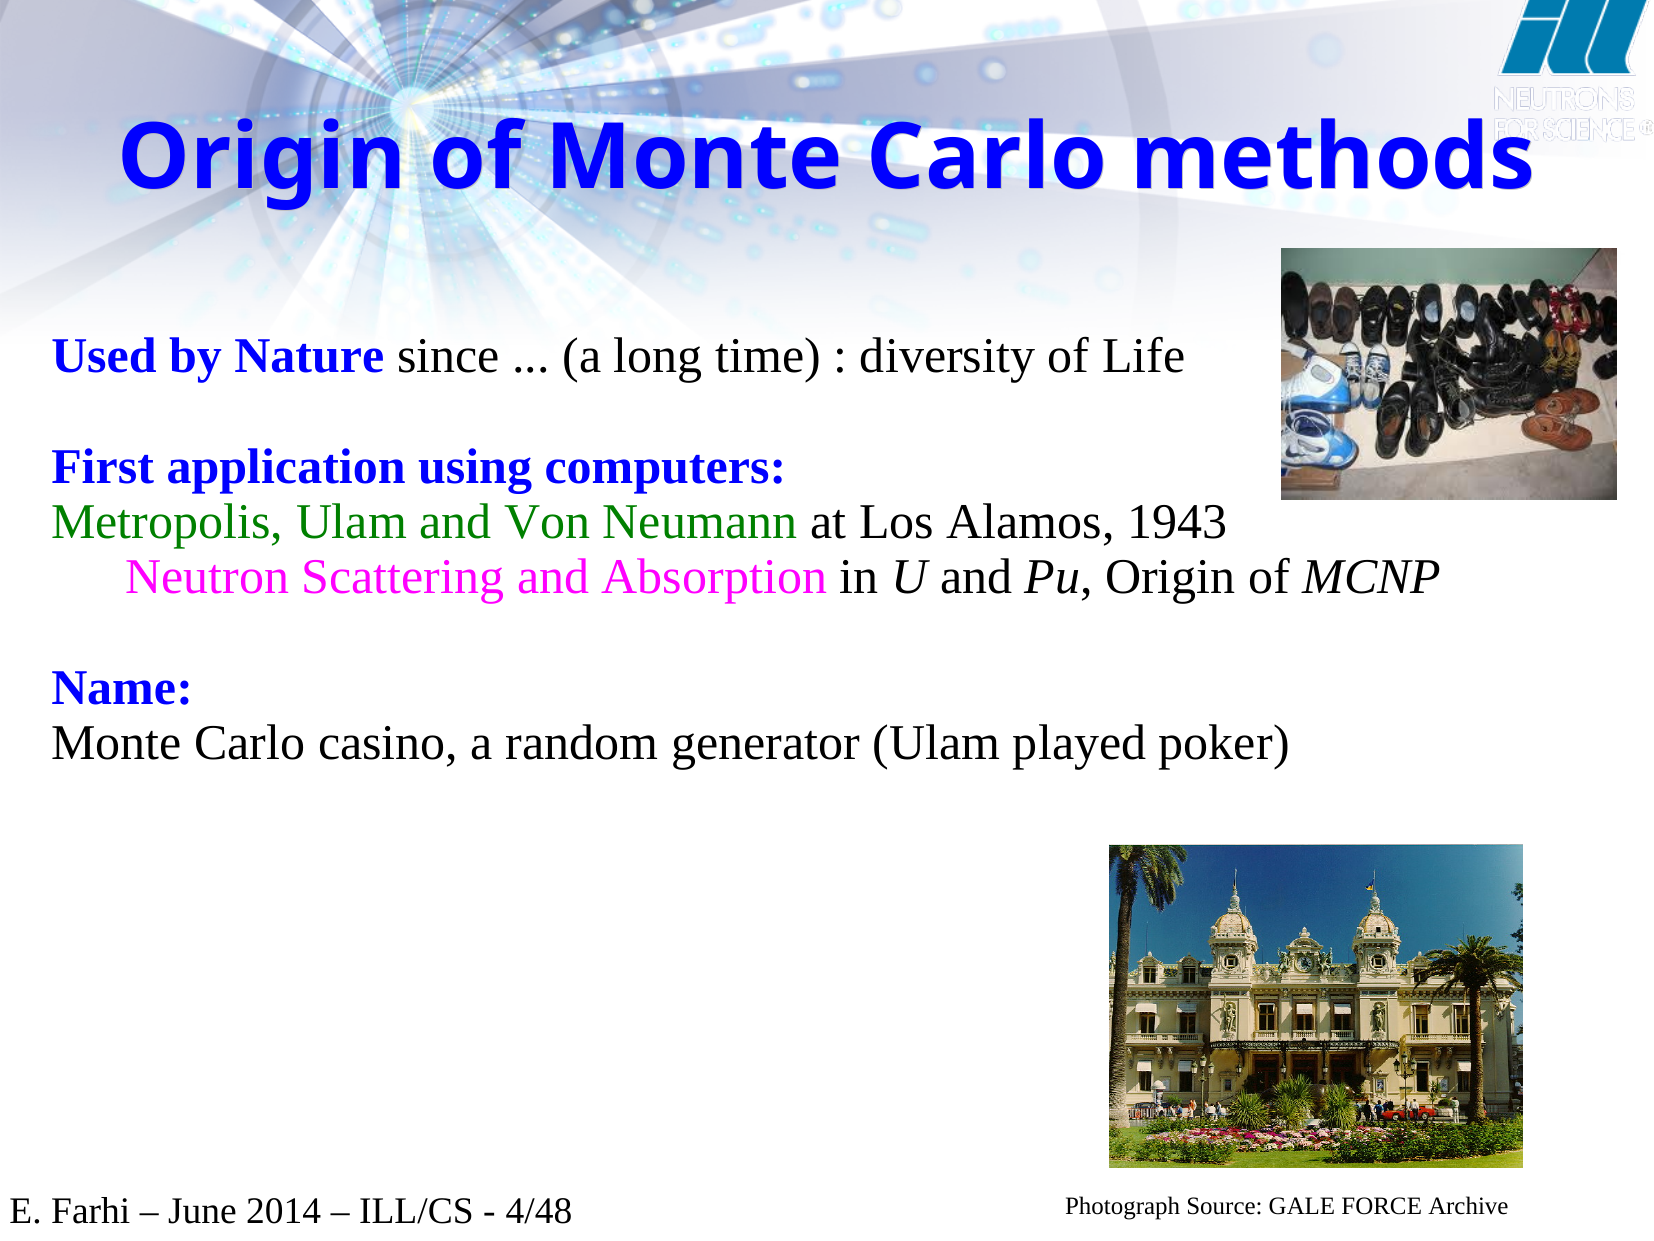

# Origin of Monte Carlo methods
Used by Nature since ... (a long time) : diversity of Life
First application using computers:
Metropolis, Ulam and Von Neumann at Los Alamos, 1943
	Neutron Scattering and Absorption in U and Pu, Origin of MCNP
Name:
Monte Carlo casino, a random generator (Ulam played poker)
Photograph Source: GALE FORCE Archive